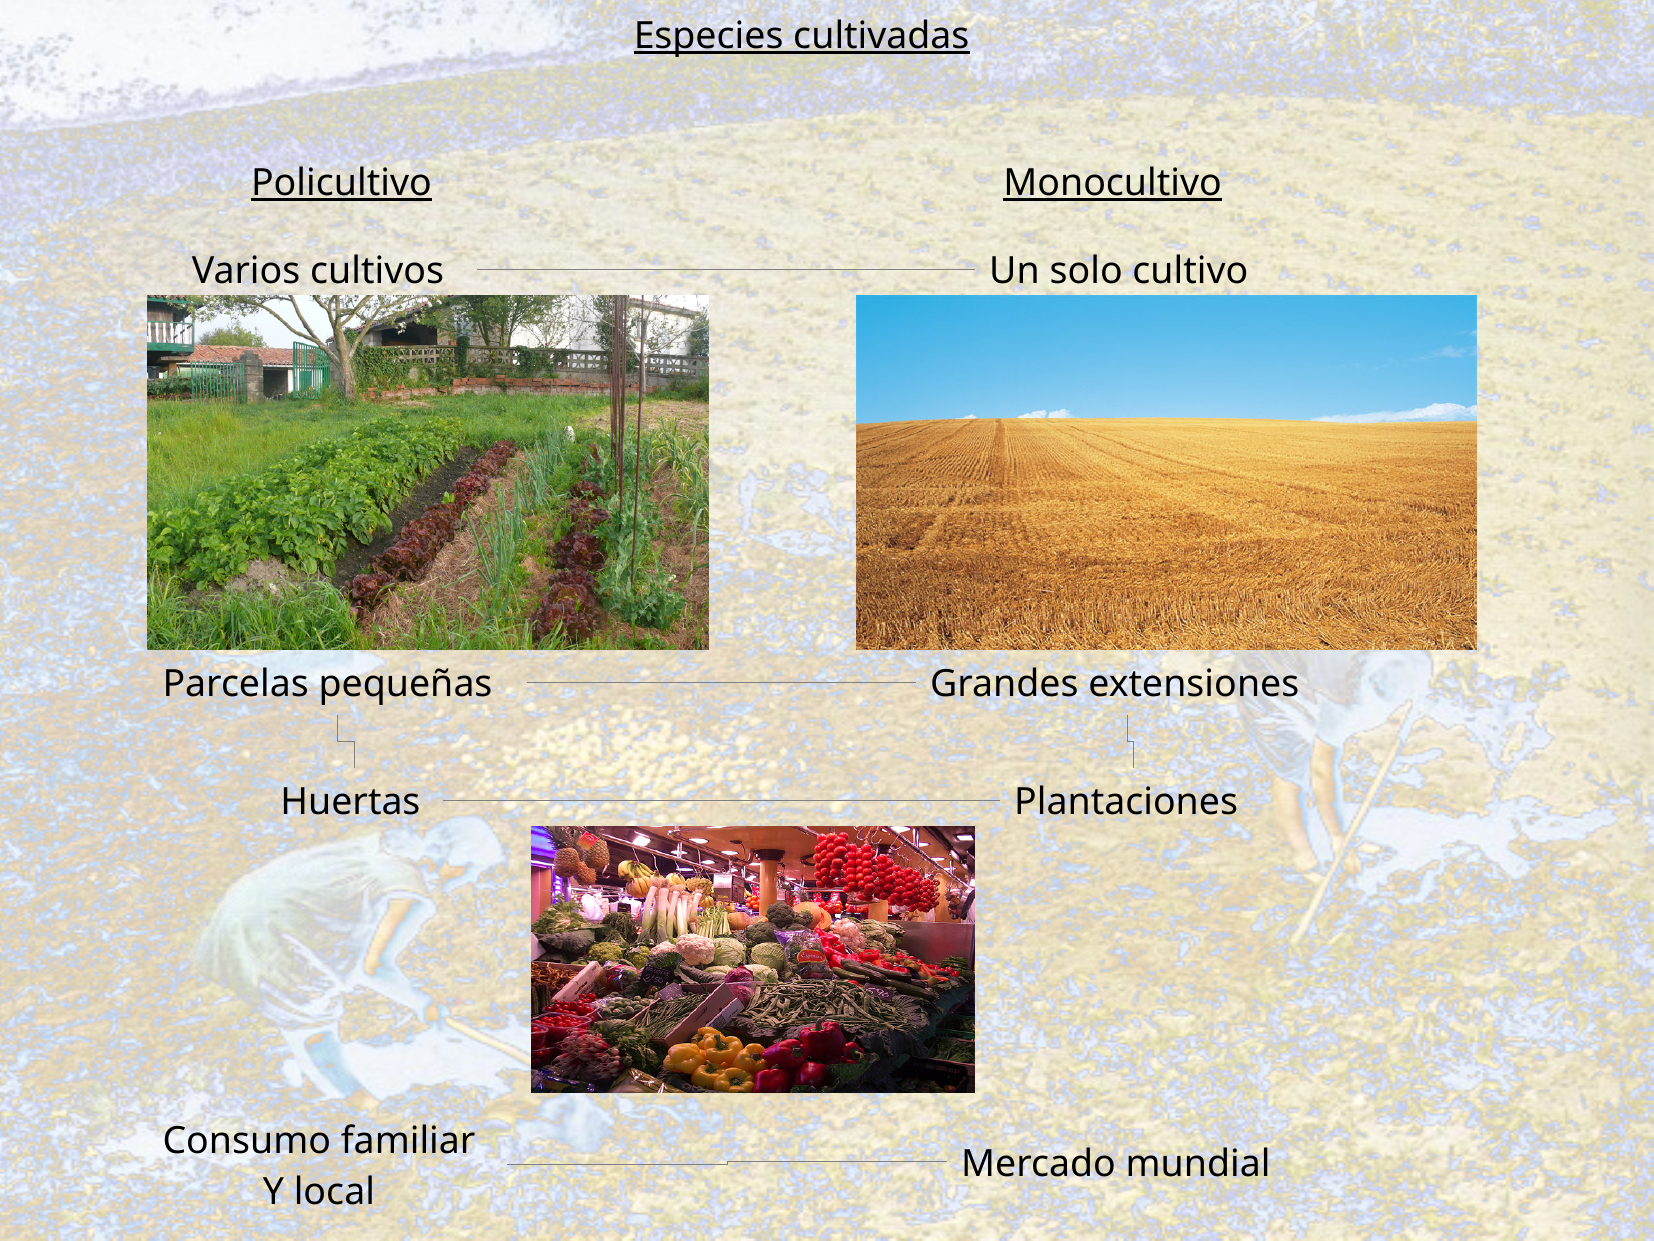

Especies cultivadas
Policultivo
Monocultivo
Varios cultivos
Un solo cultivo
Parcelas pequeñas
Grandes extensiones
Huertas
Plantaciones
Consumo familiar
Y local
Mercado mundial